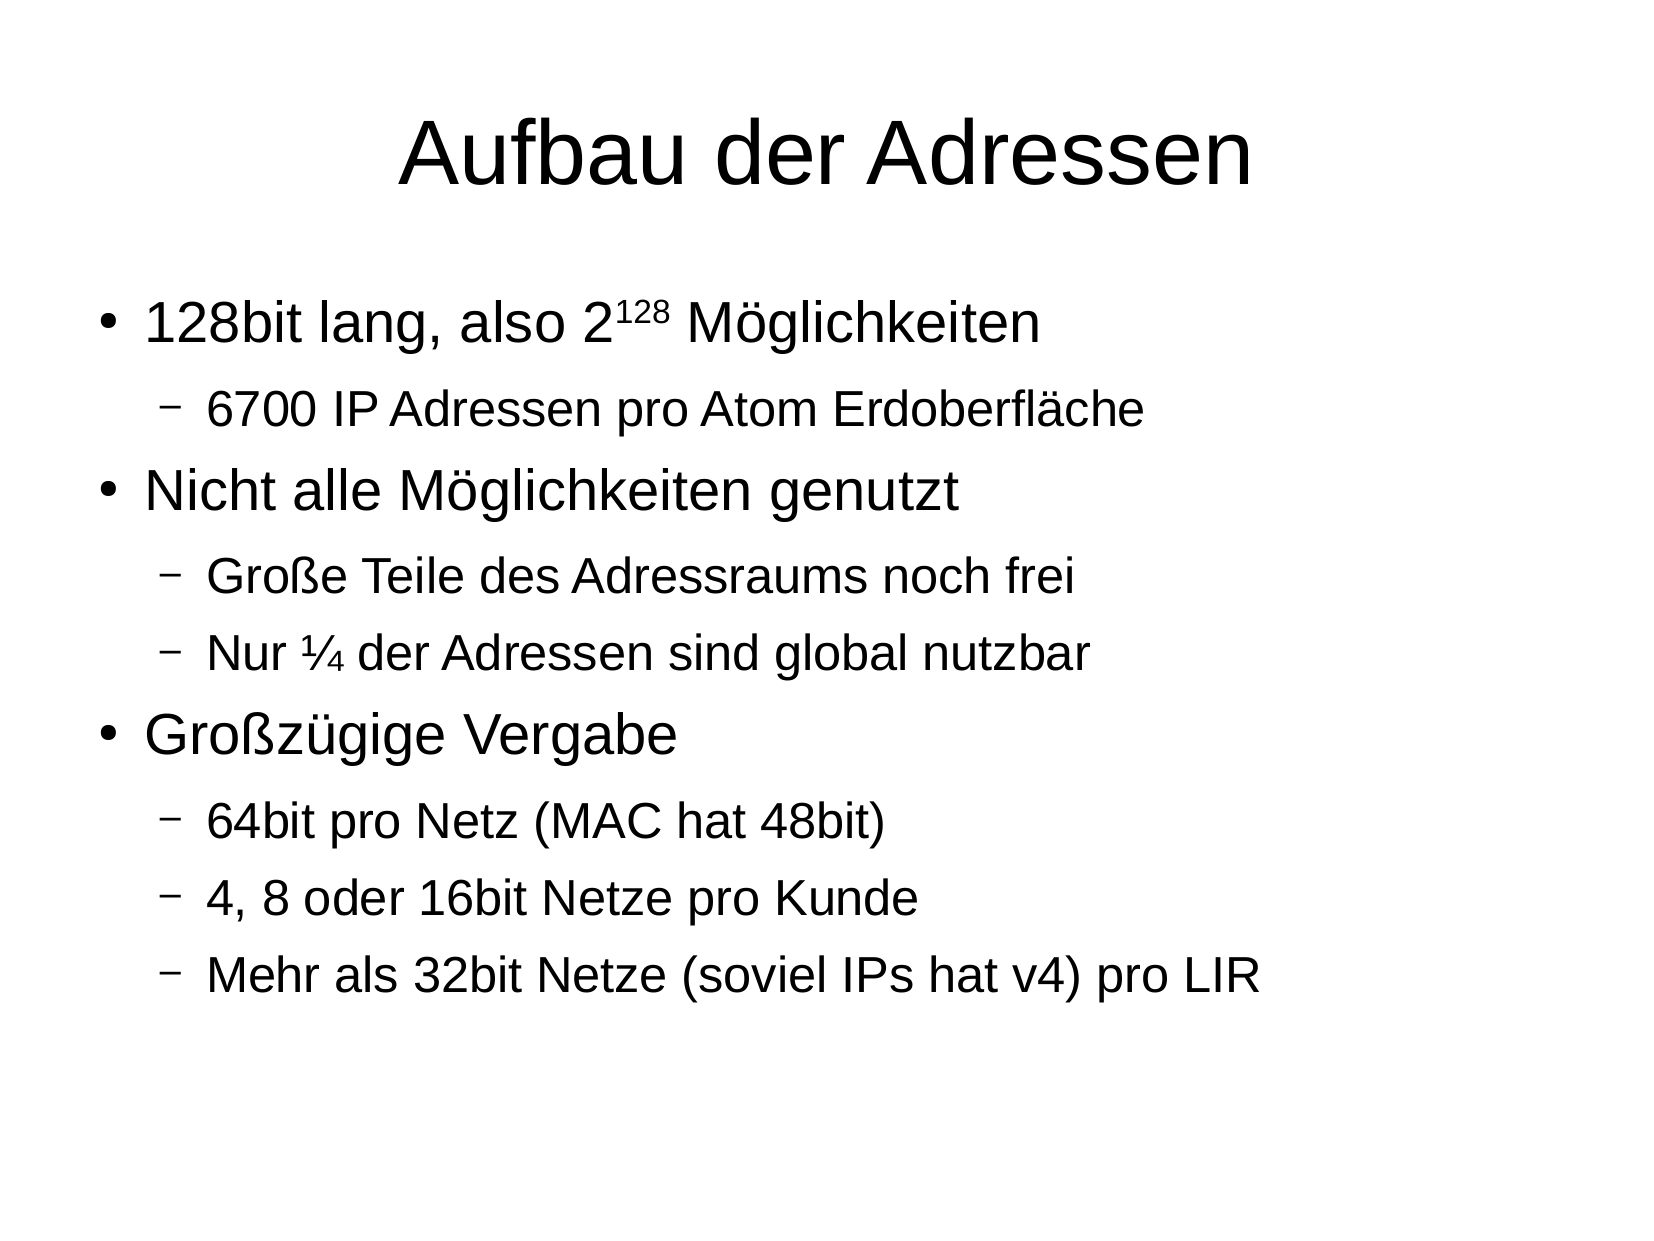

# Aufbau der Adressen
128bit lang, also 2128 Möglichkeiten
6700 IP Adressen pro Atom Erdoberfläche
Nicht alle Möglichkeiten genutzt
Große Teile des Adressraums noch frei
Nur ¼ der Adressen sind global nutzbar
Großzügige Vergabe
64bit pro Netz (MAC hat 48bit)
4, 8 oder 16bit Netze pro Kunde
Mehr als 32bit Netze (soviel IPs hat v4) pro LIR